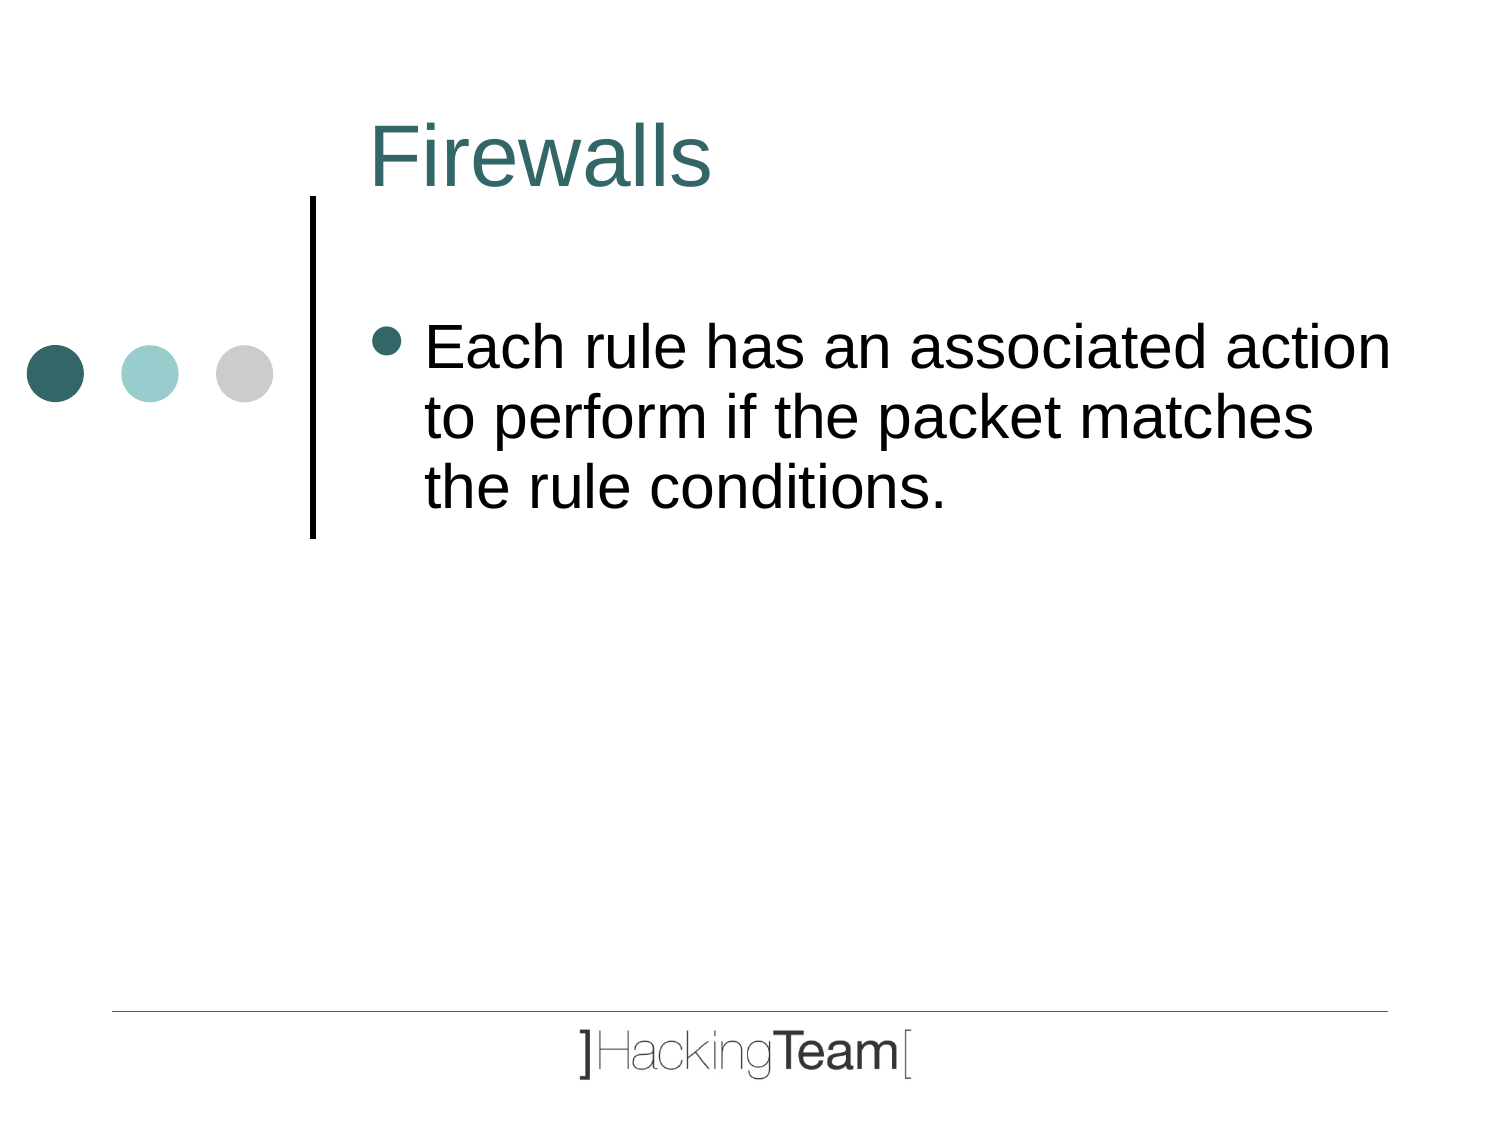

# Firewalls
Each rule has an associated action to perform if the packet matches the rule conditions.